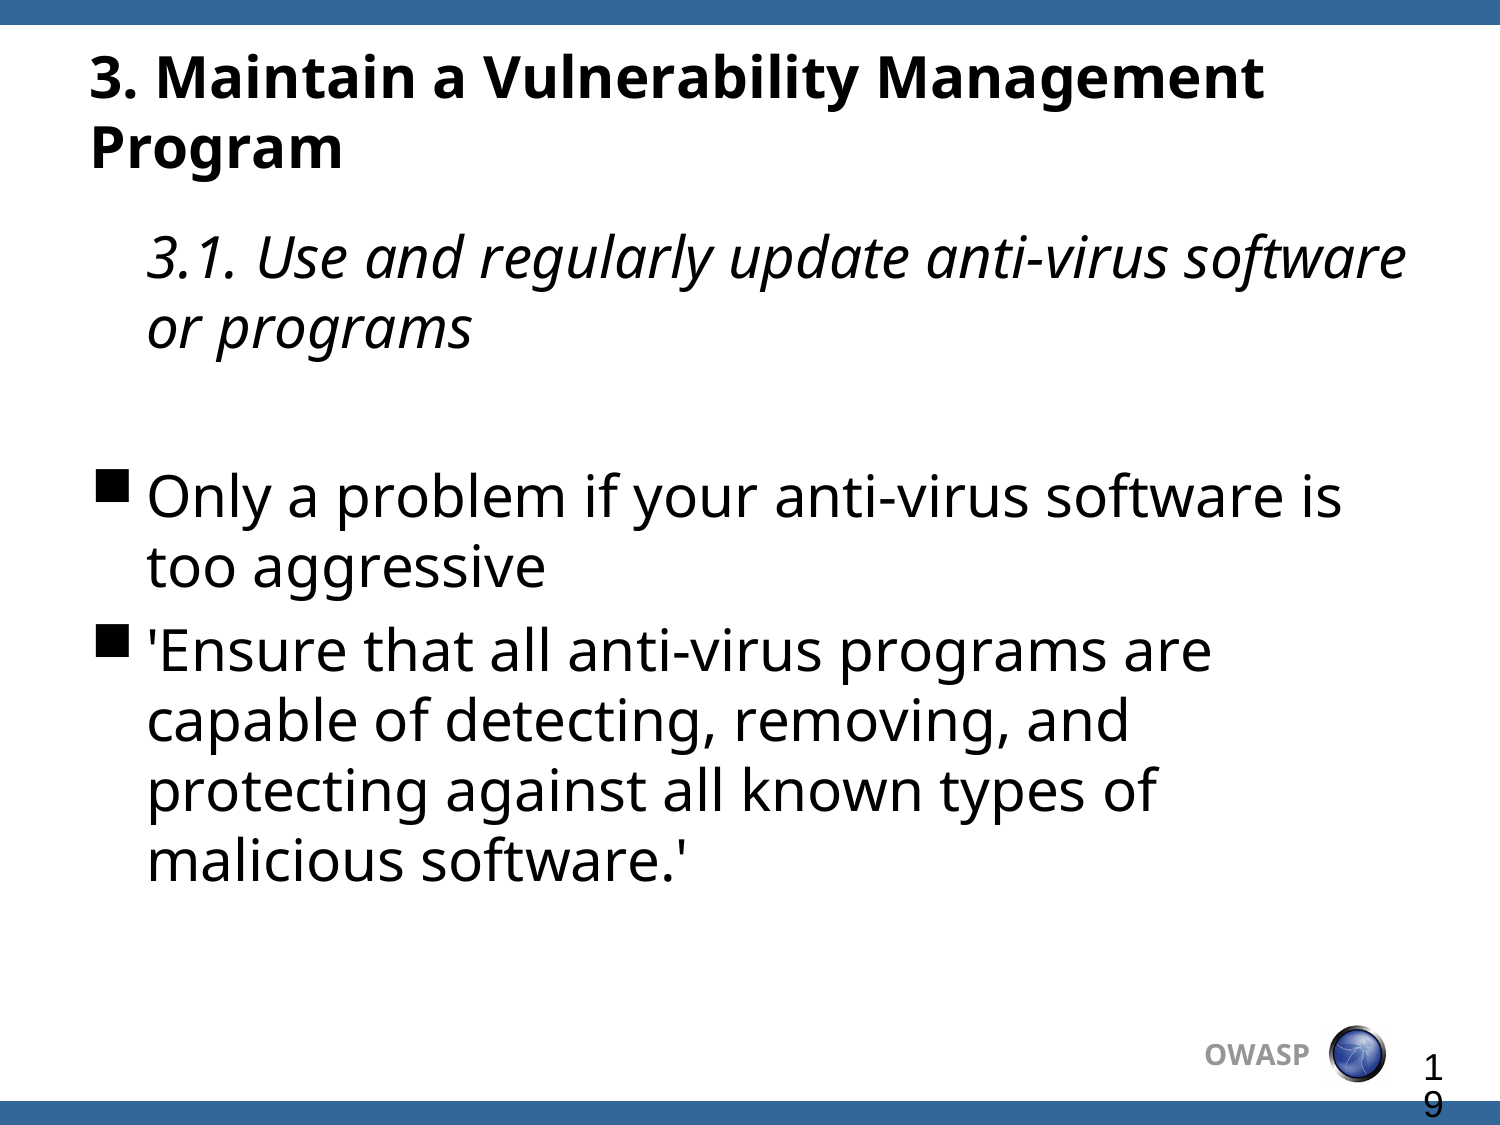

# 3. Maintain a Vulnerability Management Program
3.1. Use and regularly update anti-virus software or programs
Only a problem if your anti-virus software is too aggressive
'Ensure that all anti-virus programs are capable of detecting, removing, and protecting against all known types of malicious software.'
19